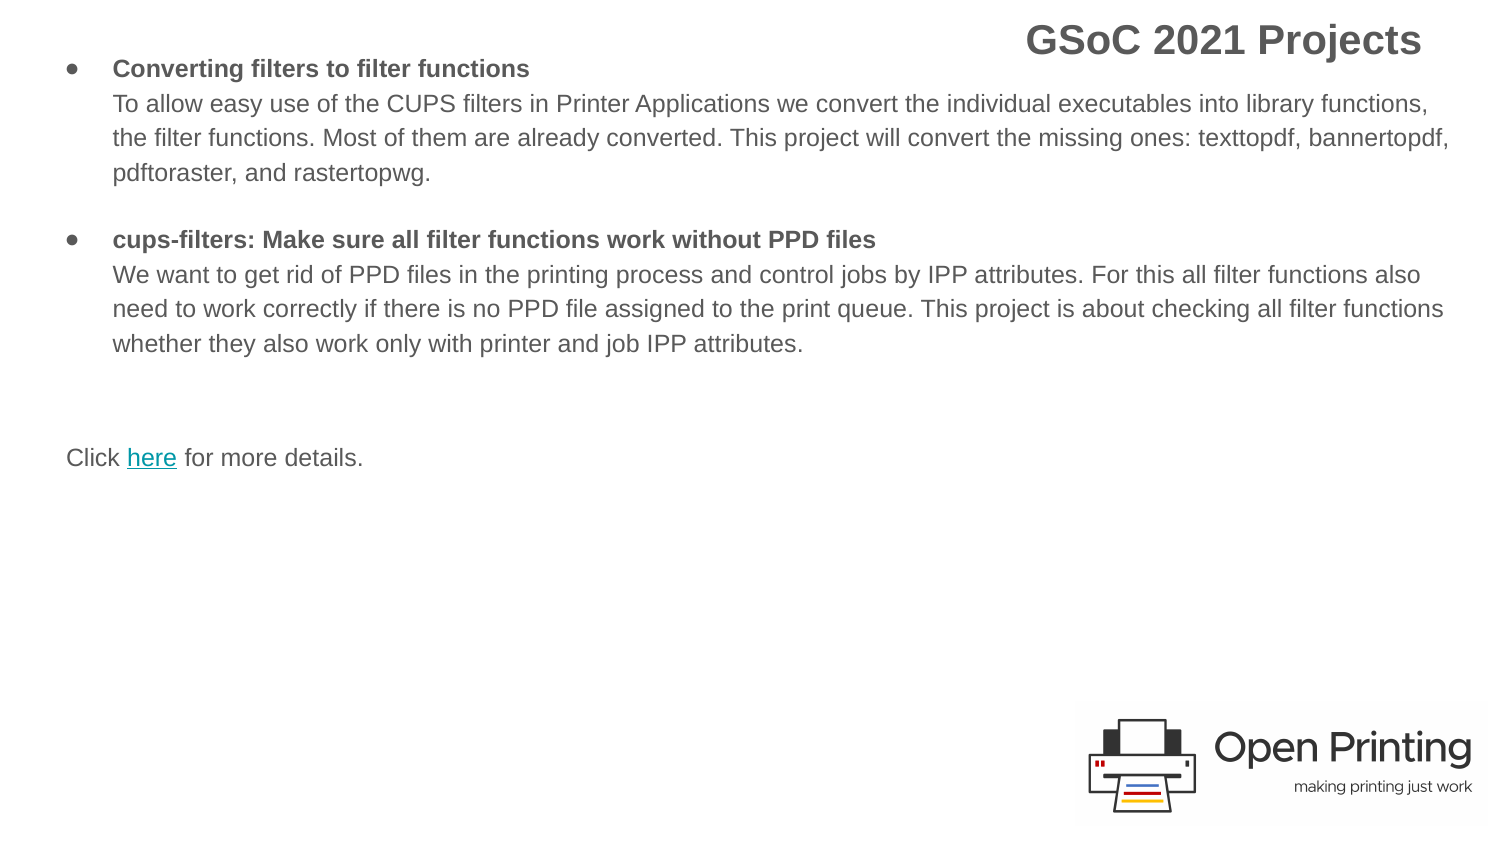

GSoC 2021 Projects
# Converting filters to filter functions To allow easy use of the CUPS filters in Printer Applications we convert the individual executables into library functions, the filter functions. Most of them are already converted. This project will convert the missing ones: texttopdf, bannertopdf, pdftoraster, and rastertopwg.
cups-filters: Make sure all filter functions work without PPD files
We want to get rid of PPD files in the printing process and control jobs by IPP attributes. For this all filter functions also need to work correctly if there is no PPD file assigned to the print queue. This project is about checking all filter functions whether they also work only with printer and job IPP attributes.
Click here for more details.